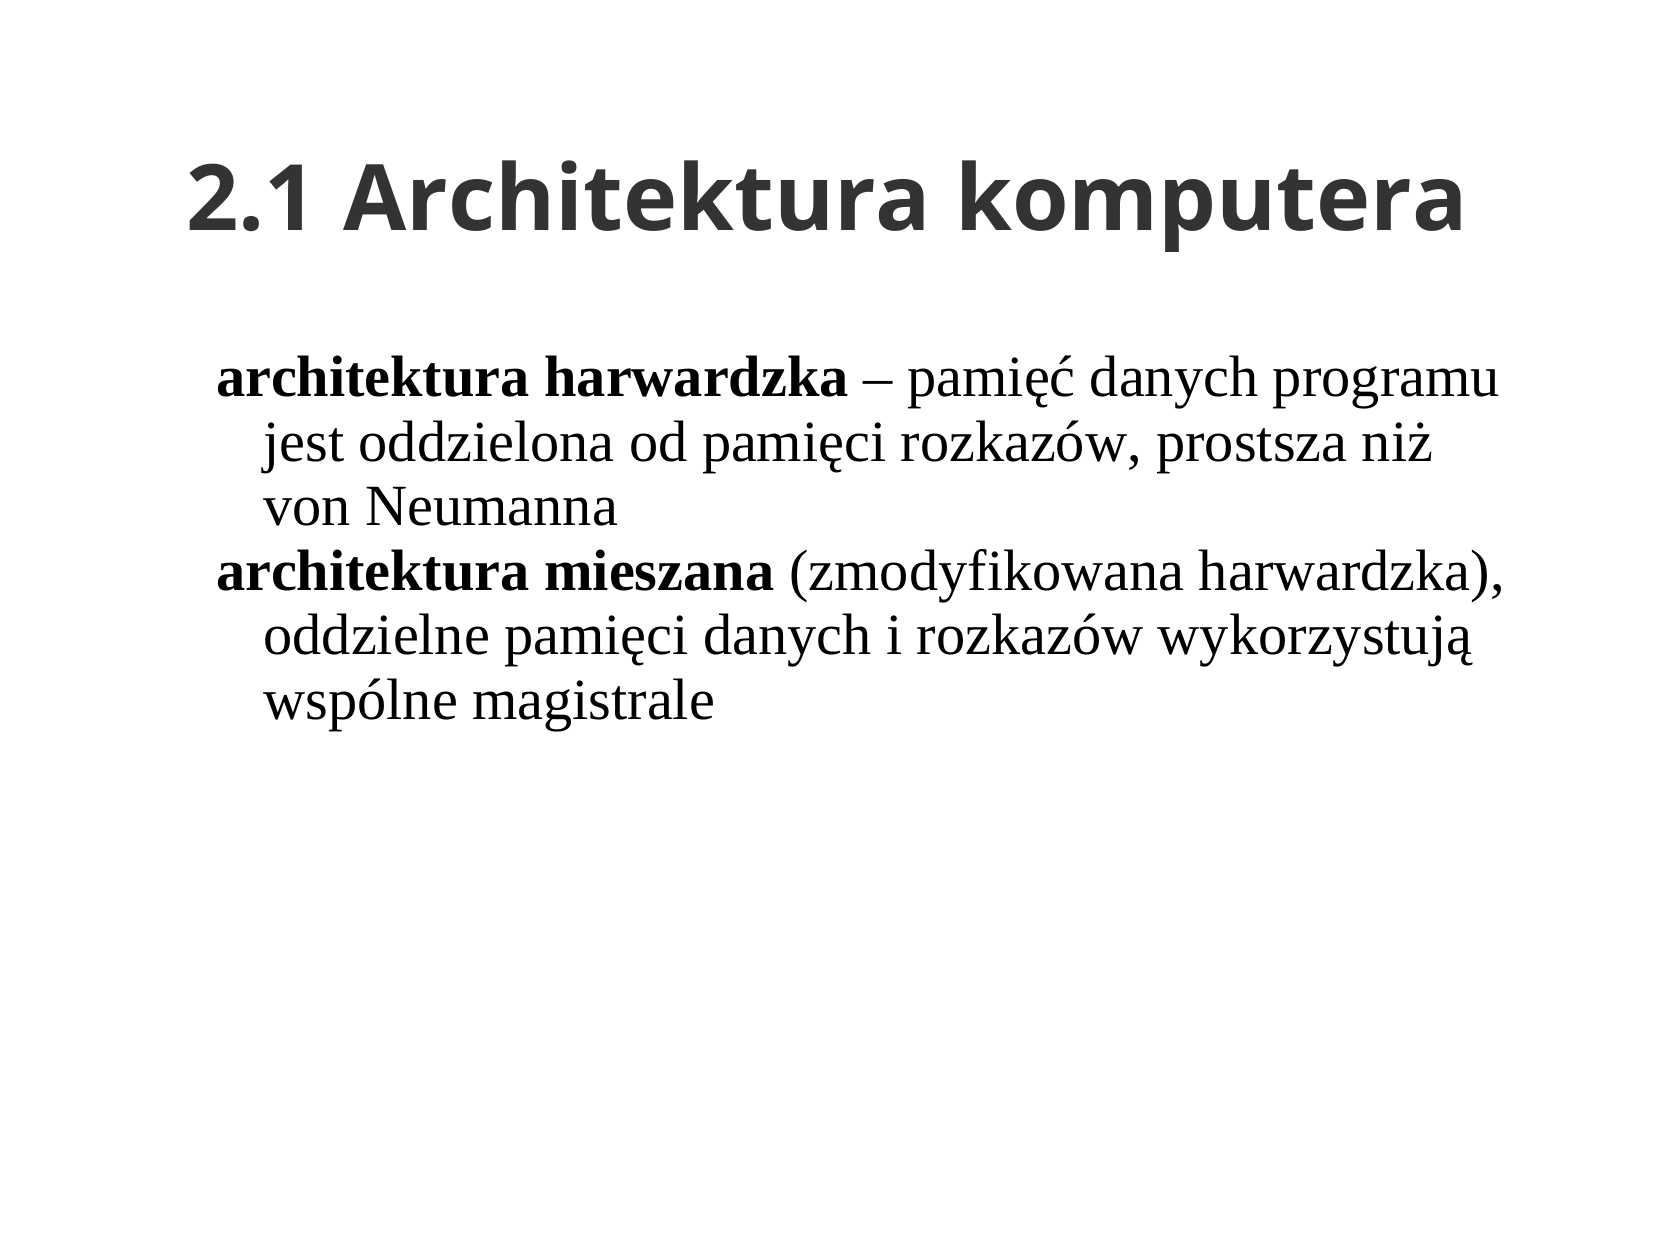

# 2.1 Architektura komputera
architektura harwardzka – pamięć danych programu jest oddzielona od pamięci rozkazów, prostsza niż von Neumanna
architektura mieszana (zmodyfikowana harwardzka), oddzielne pamięci danych i rozkazów wykorzystują wspólne magistrale